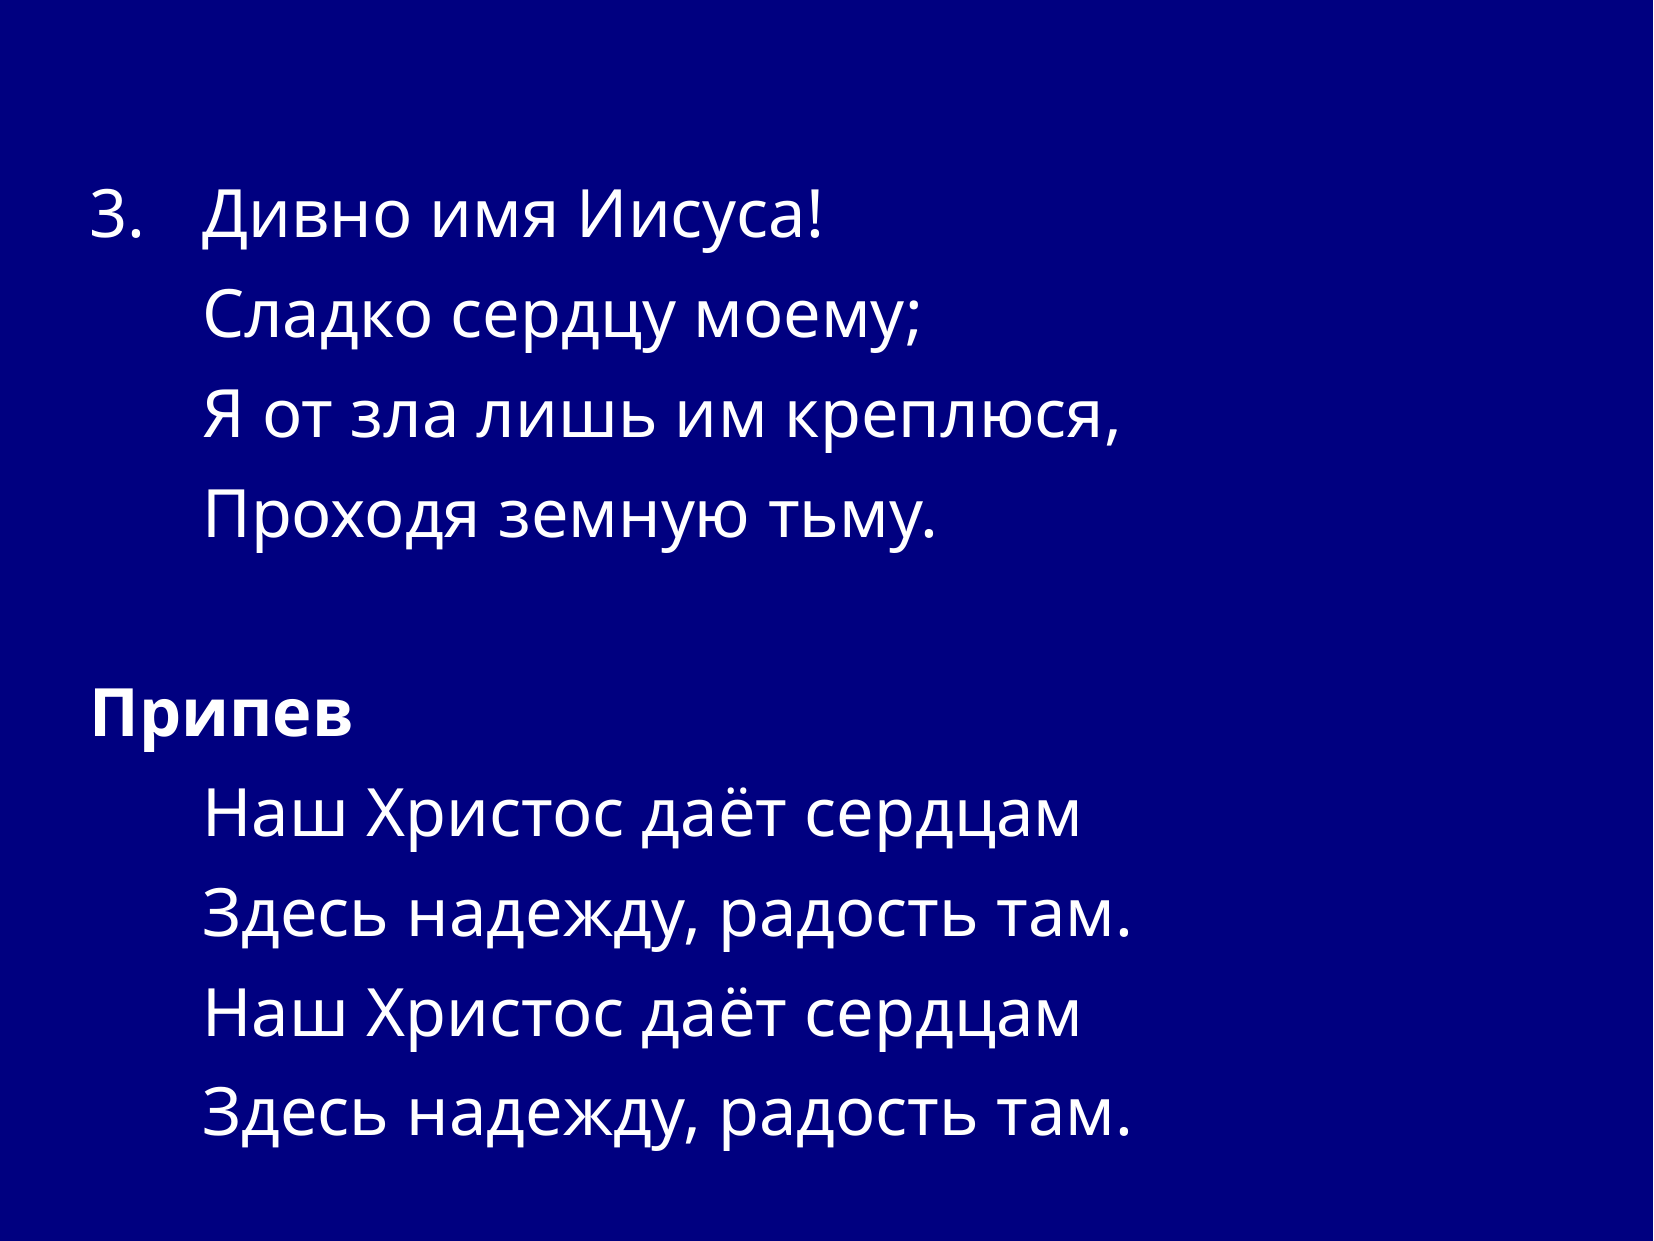

3.	Дивно имя Иисуса!
	Сладко сердцу моему;
	Я от зла лишь им креплюся,
	Проходя земную тьму.
Припев
	Наш Христос даёт сердцам
	Здесь надежду, радость там.
	Наш Христос даёт сердцам
	Здесь надежду, радость там.